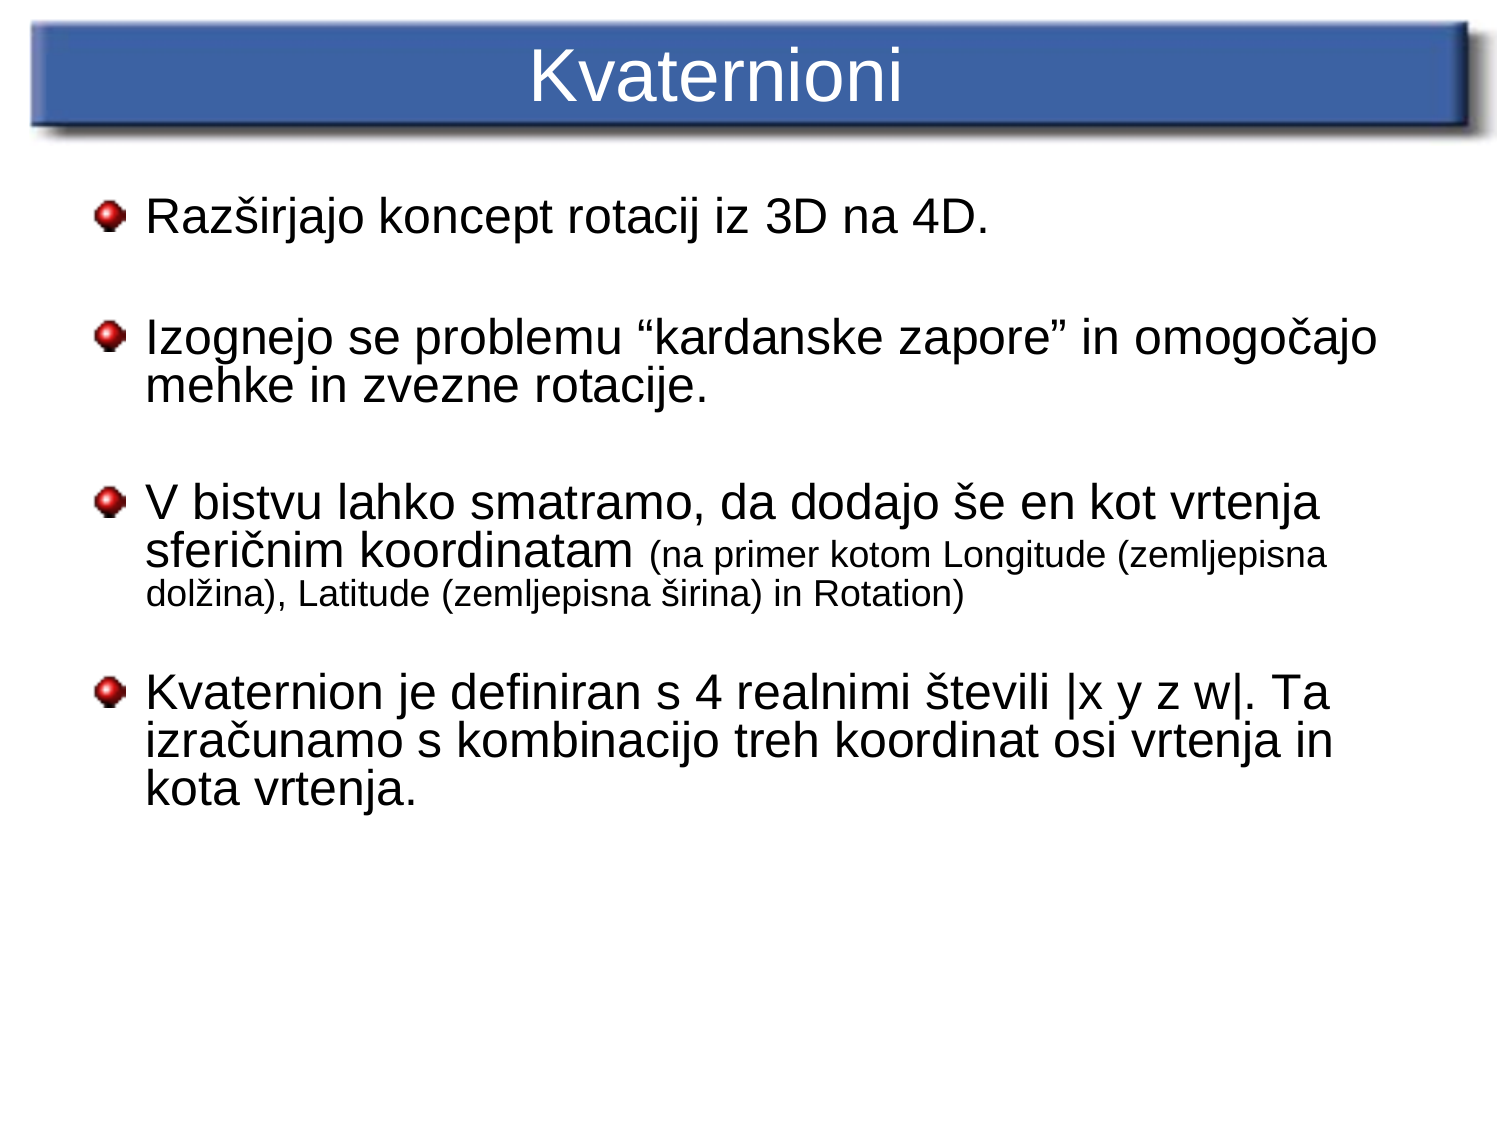

Kvaternioni
# Razširjajo koncept rotacij iz 3D na 4D.
Izognejo se problemu “kardanske zapore” in omogočajo mehke in zvezne rotacije.
V bistvu lahko smatramo, da dodajo še en kot vrtenja sferičnim koordinatam (na primer kotom Longitude (zemljepisna dolžina), Latitude (zemljepisna širina) in Rotation)
Kvaternion je definiran s 4 realnimi števili |x y z w|. Ta izračunamo s kombinacijo treh koordinat osi vrtenja in kota vrtenja.